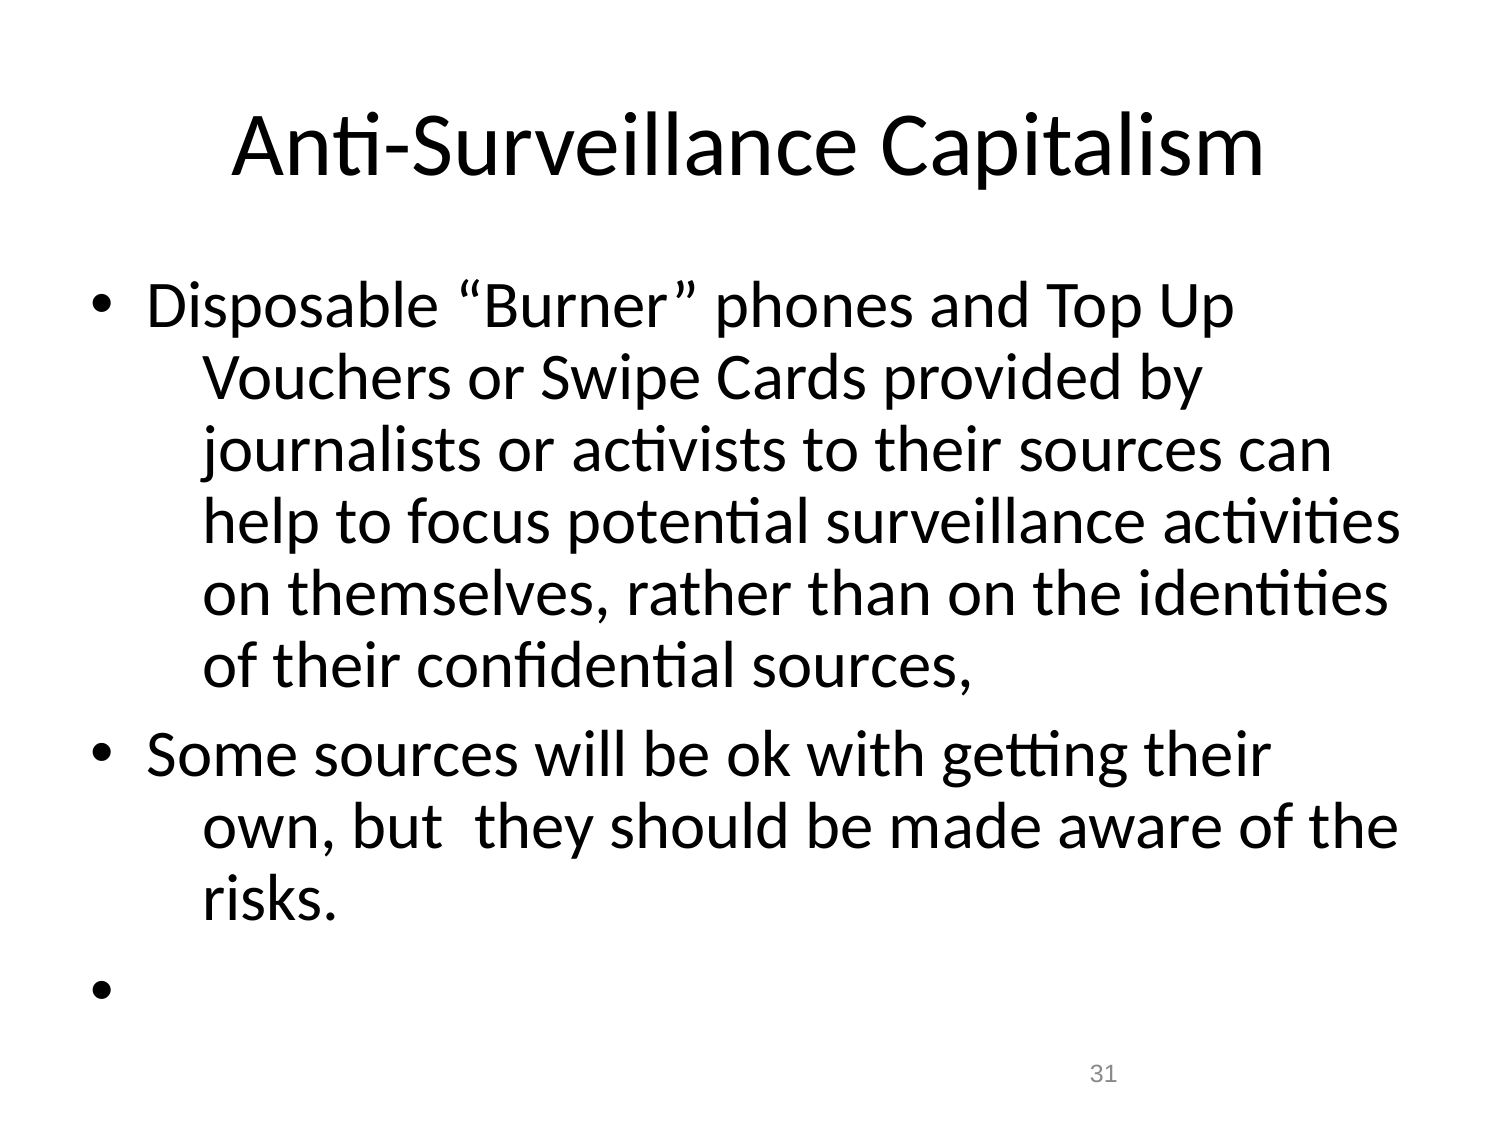

# Anti-Surveillance Capitalism
Disposable “Burner” phones and Top Up Vouchers or Swipe Cards provided by journalists or activists to their sources can help to focus potential surveillance activities on themselves, rather than on the identities of their confidential sources,
Some sources will be ok with getting their own, but they should be made aware of the risks.
31